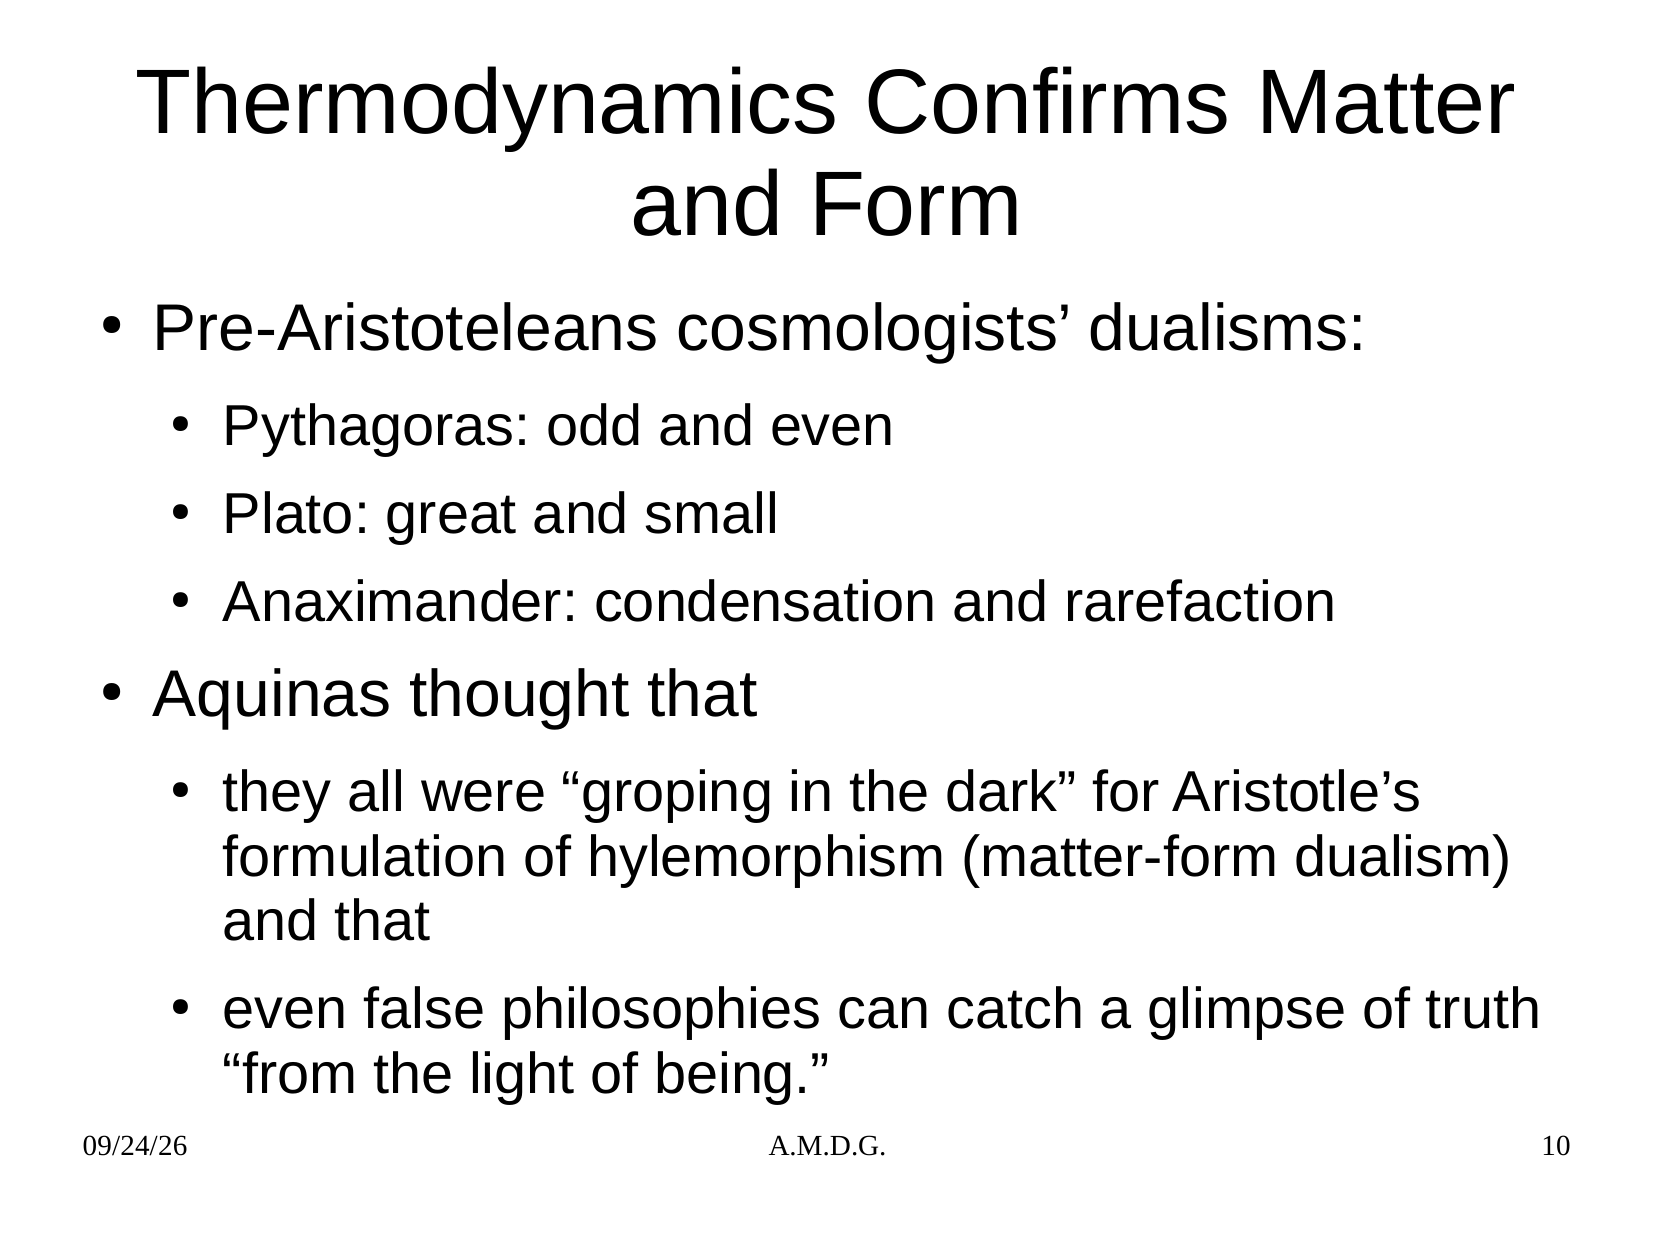

# Thermodynamics Confirms Matter and Form
Pre-Aristoteleans cosmologists’ dualisms:
Pythagoras: odd and even
Plato: great and small
Anaximander: condensation and rarefaction
Aquinas thought that
they all were “groping in the dark” for Aristotle’s formulation of hylemorphism (matter-form dualism) and that
even false philosophies can catch a glimpse of truth “from the light of being.”
`
A.M.D.G.
10